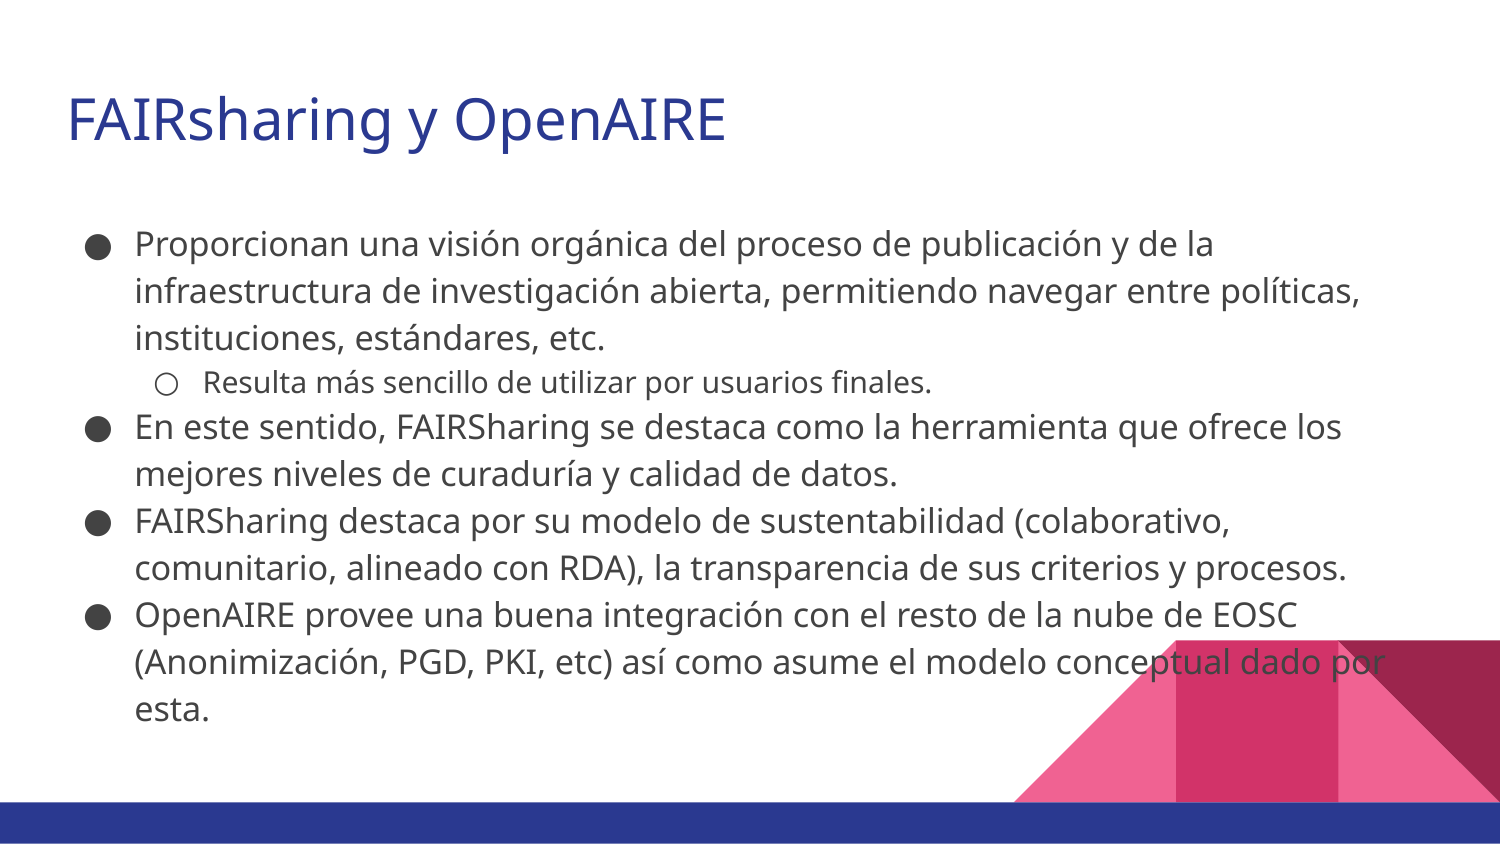

# FAIRsharing y OpenAIRE
Proporcionan una visión orgánica del proceso de publicación y de la infraestructura de investigación abierta, permitiendo navegar entre políticas, instituciones, estándares, etc.
Resulta más sencillo de utilizar por usuarios finales.
En este sentido, FAIRSharing se destaca como la herramienta que ofrece los mejores niveles de curadurı́a y calidad de datos.
FAIRSharing destaca por su modelo de sustentabilidad (colaborativo, comunitario, alineado con RDA), la transparencia de sus criterios y procesos.
OpenAIRE provee una buena integración con el resto de la nube de EOSC (Anonimización, PGD, PKI, etc) así como asume el modelo conceptual dado por esta.